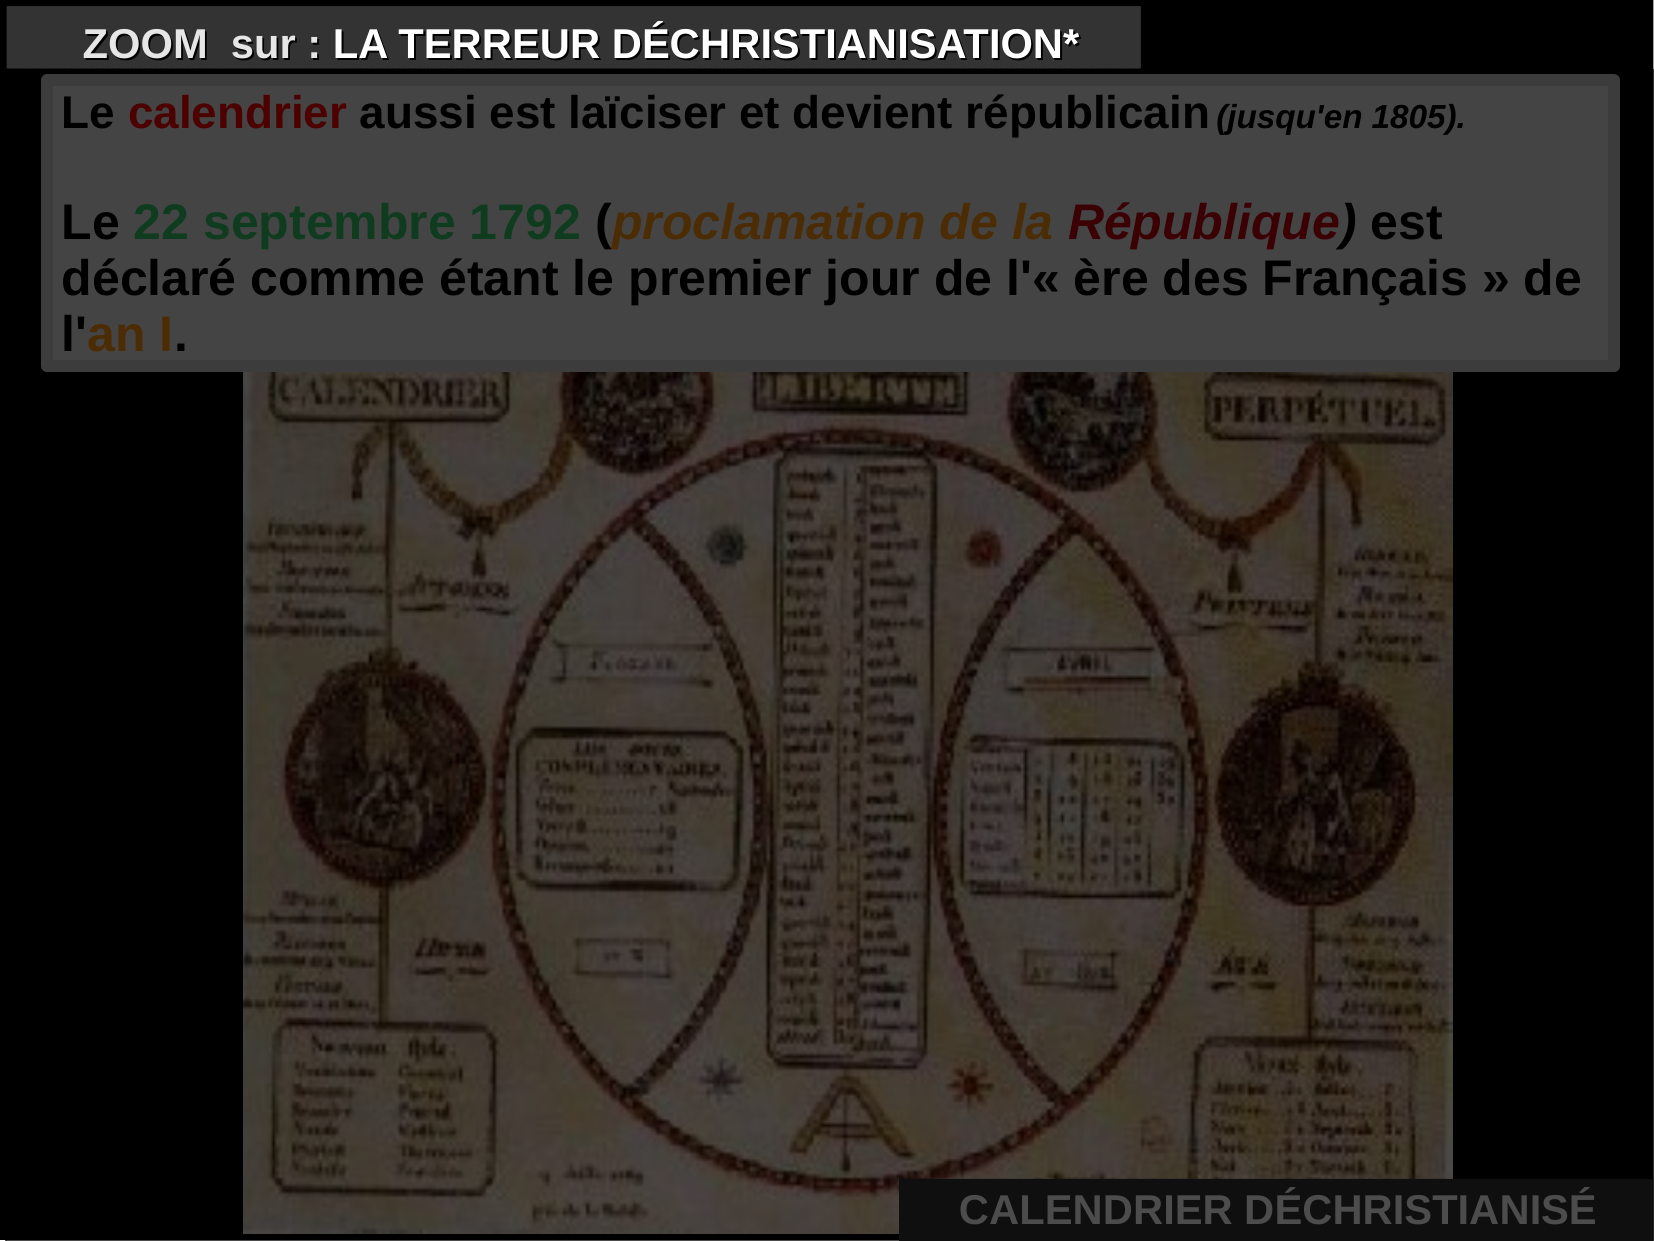

ZOOM sur : LA TERREUR DÉCHRISTIANISATION*
Le calendrier aussi est laïciser et devient républicain (jusqu'en 1805).
Le 22 septembre 1792 (proclamation de la République) est déclaré comme étant le premier jour de l'« ère des Français » de l'an I.
CALENDRIER DÉCHRISTIANISÉ